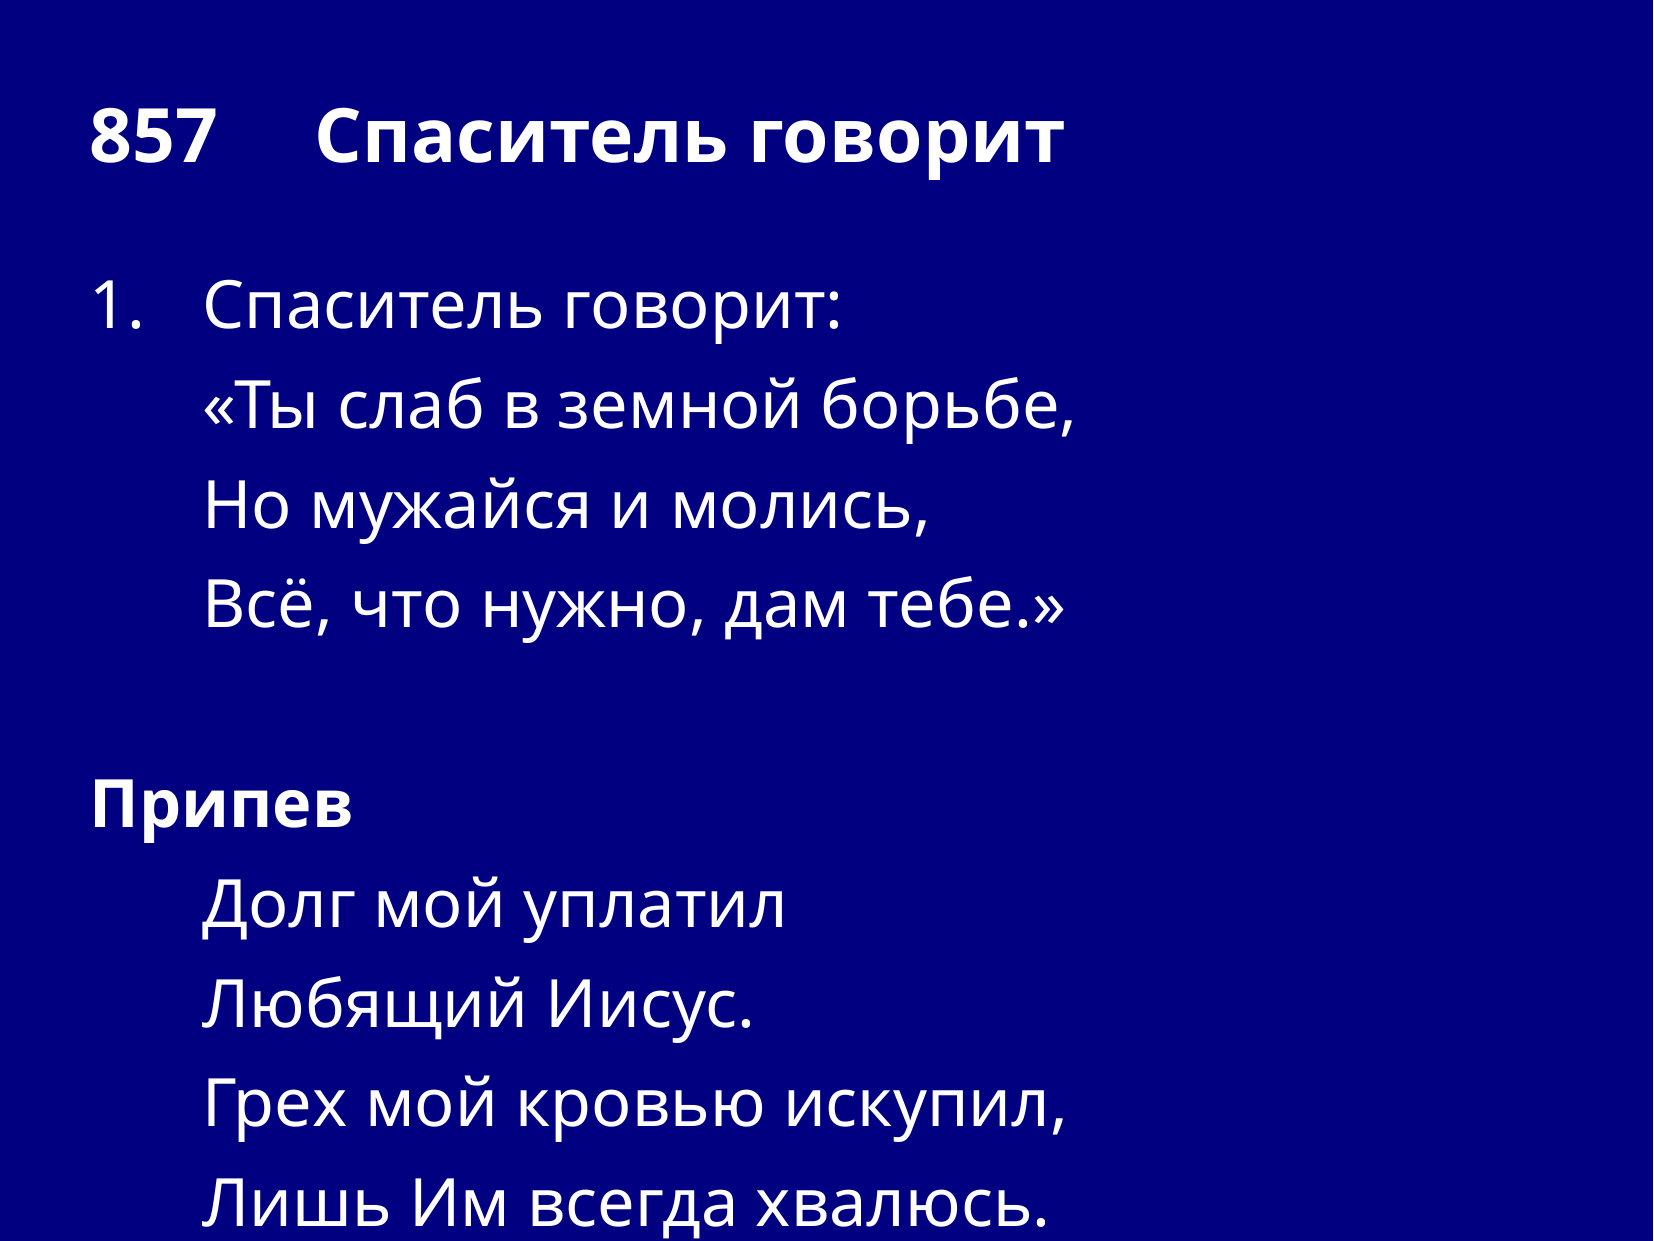

857	Спаситель говорит
1.	Спаситель говорит:
	«Ты слаб в земной борьбе,
	Но мужайся и молись,
	Всё, что нужно, дам тебе.»
Припев
	Долг мой уплатил
	Любящий Иисус.
	Грех мой кровью искупил,
	Лишь Им всегда хвалюсь.